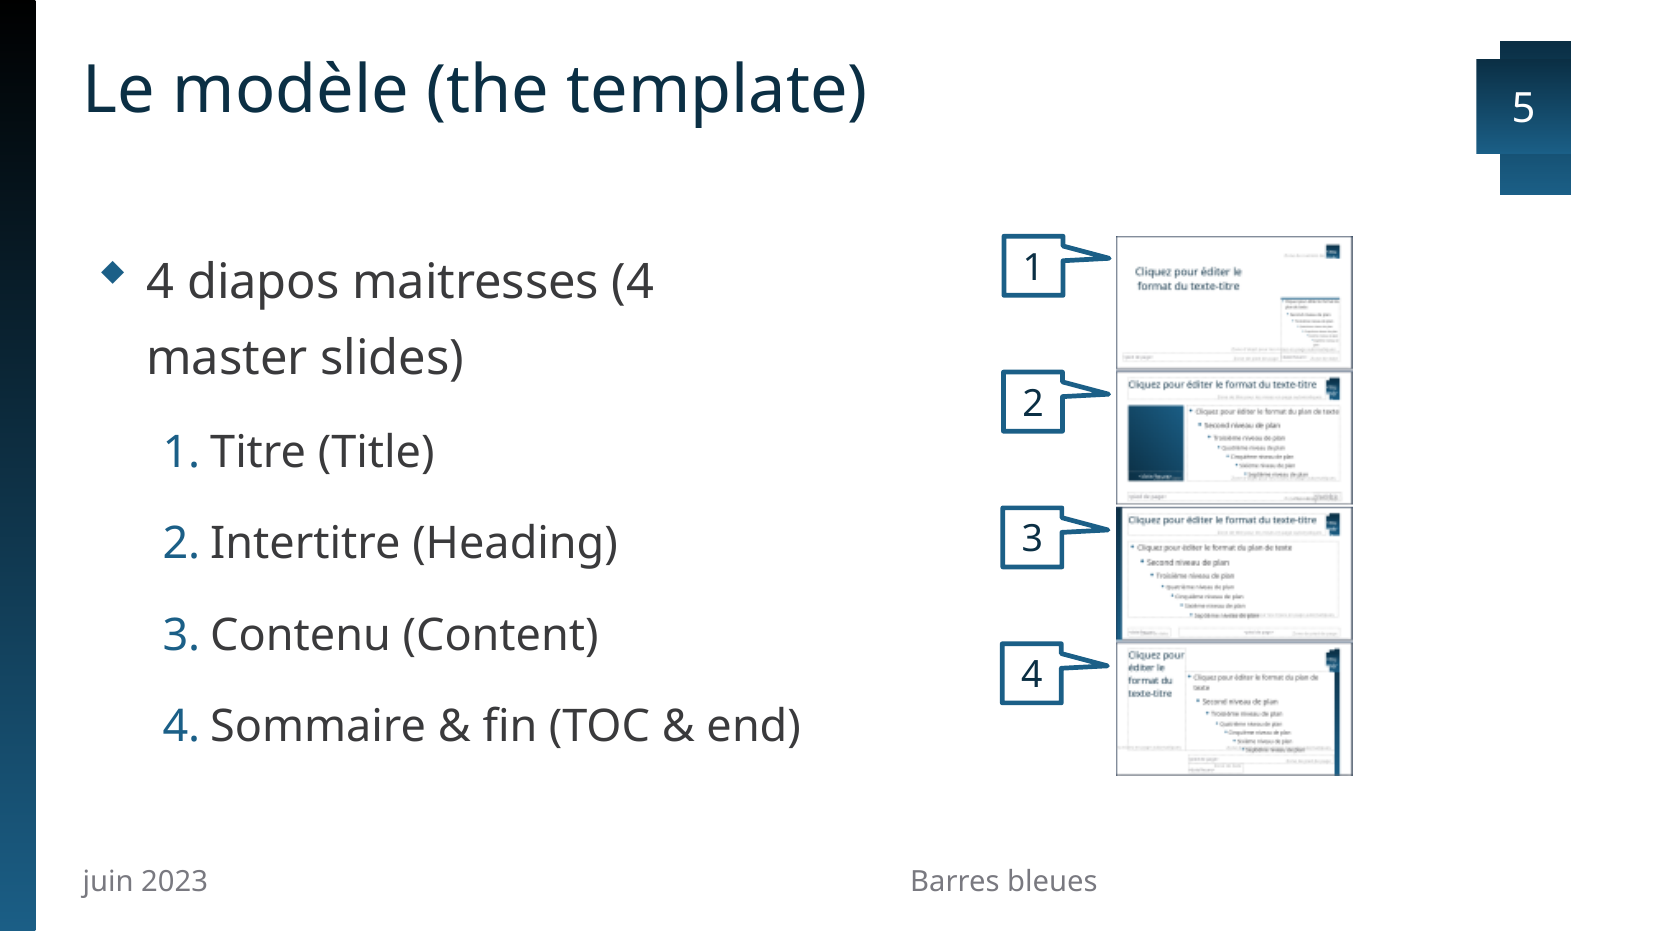

# Le modèle (the template)
4 diapos maitresses (4 master slides)
Titre (Title)
Intertitre (Heading)
Contenu (Content)
Sommaire & fin (TOC & end)
1
2
3
4
juin 2023
Barres bleues